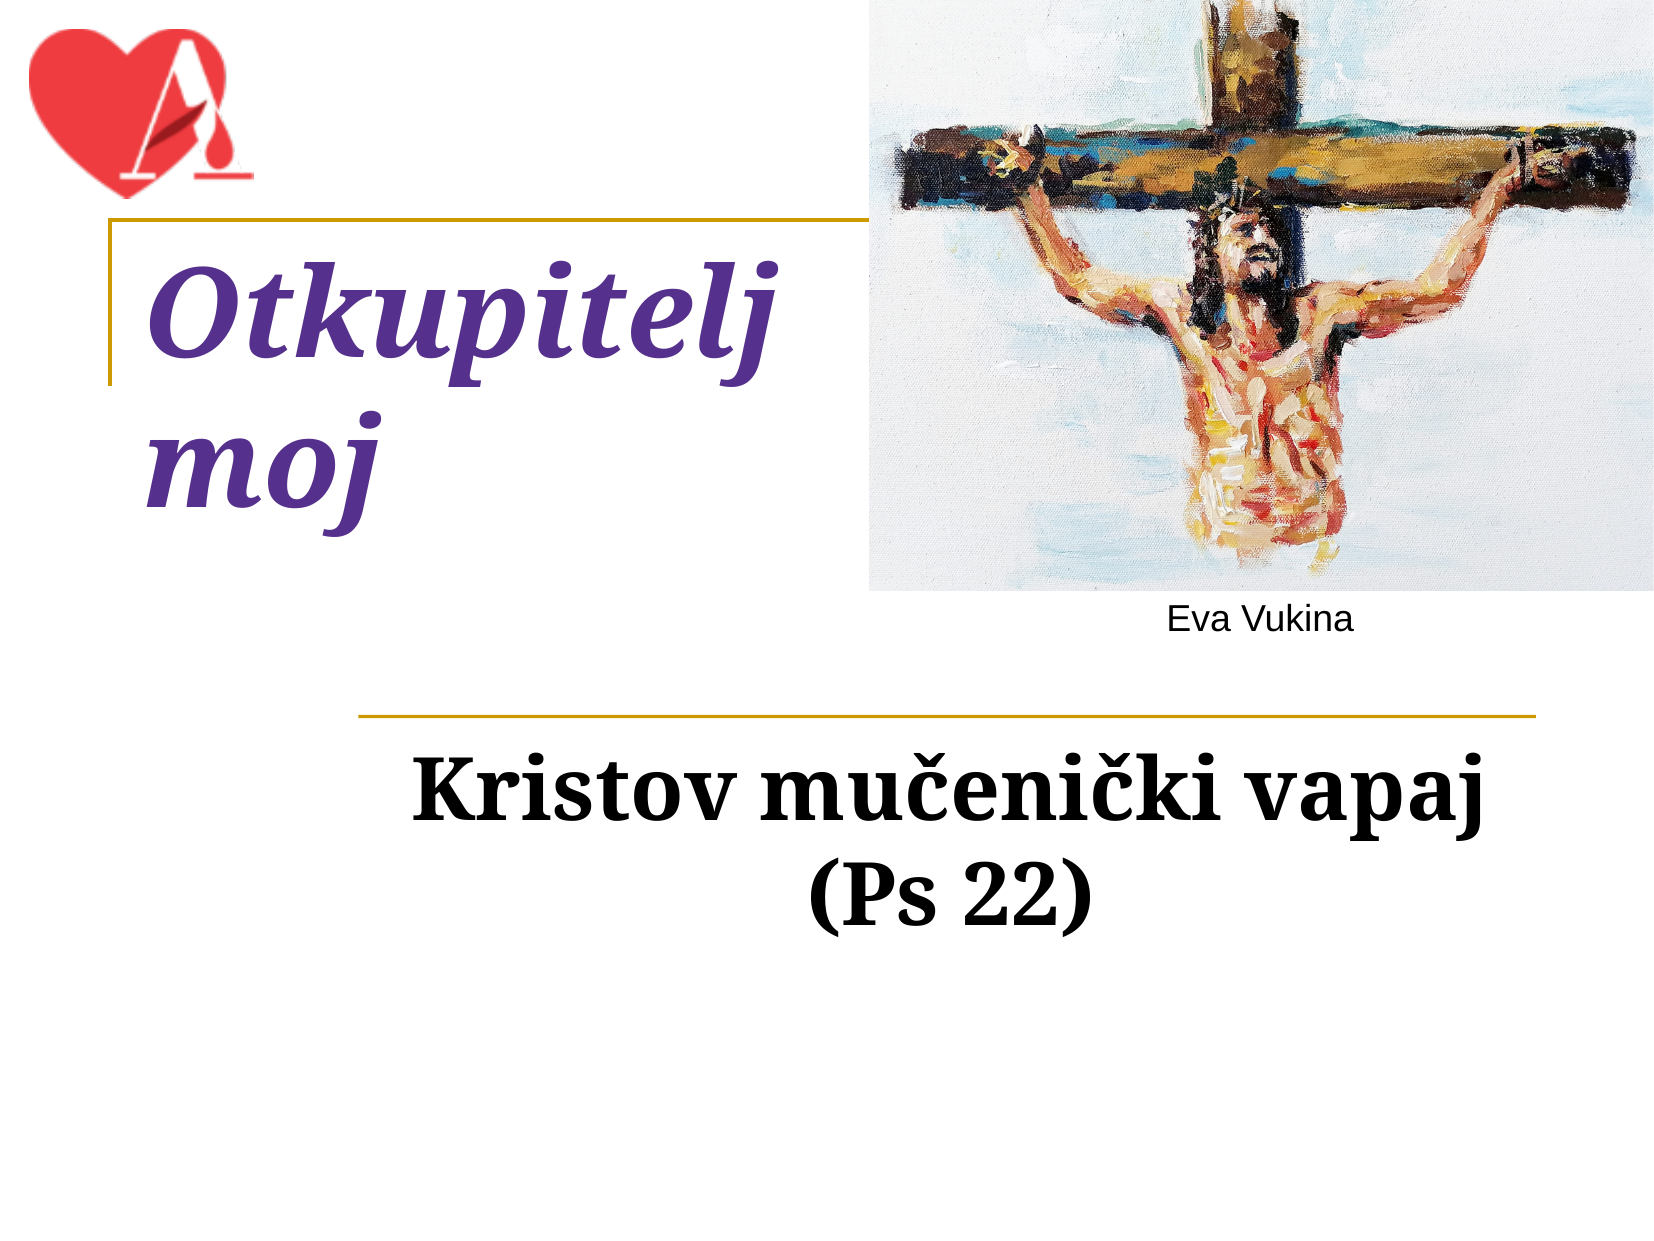

Otkupitelj
moj
Eva Vukina
# Kristov mučenički vapaj (Ps 22)